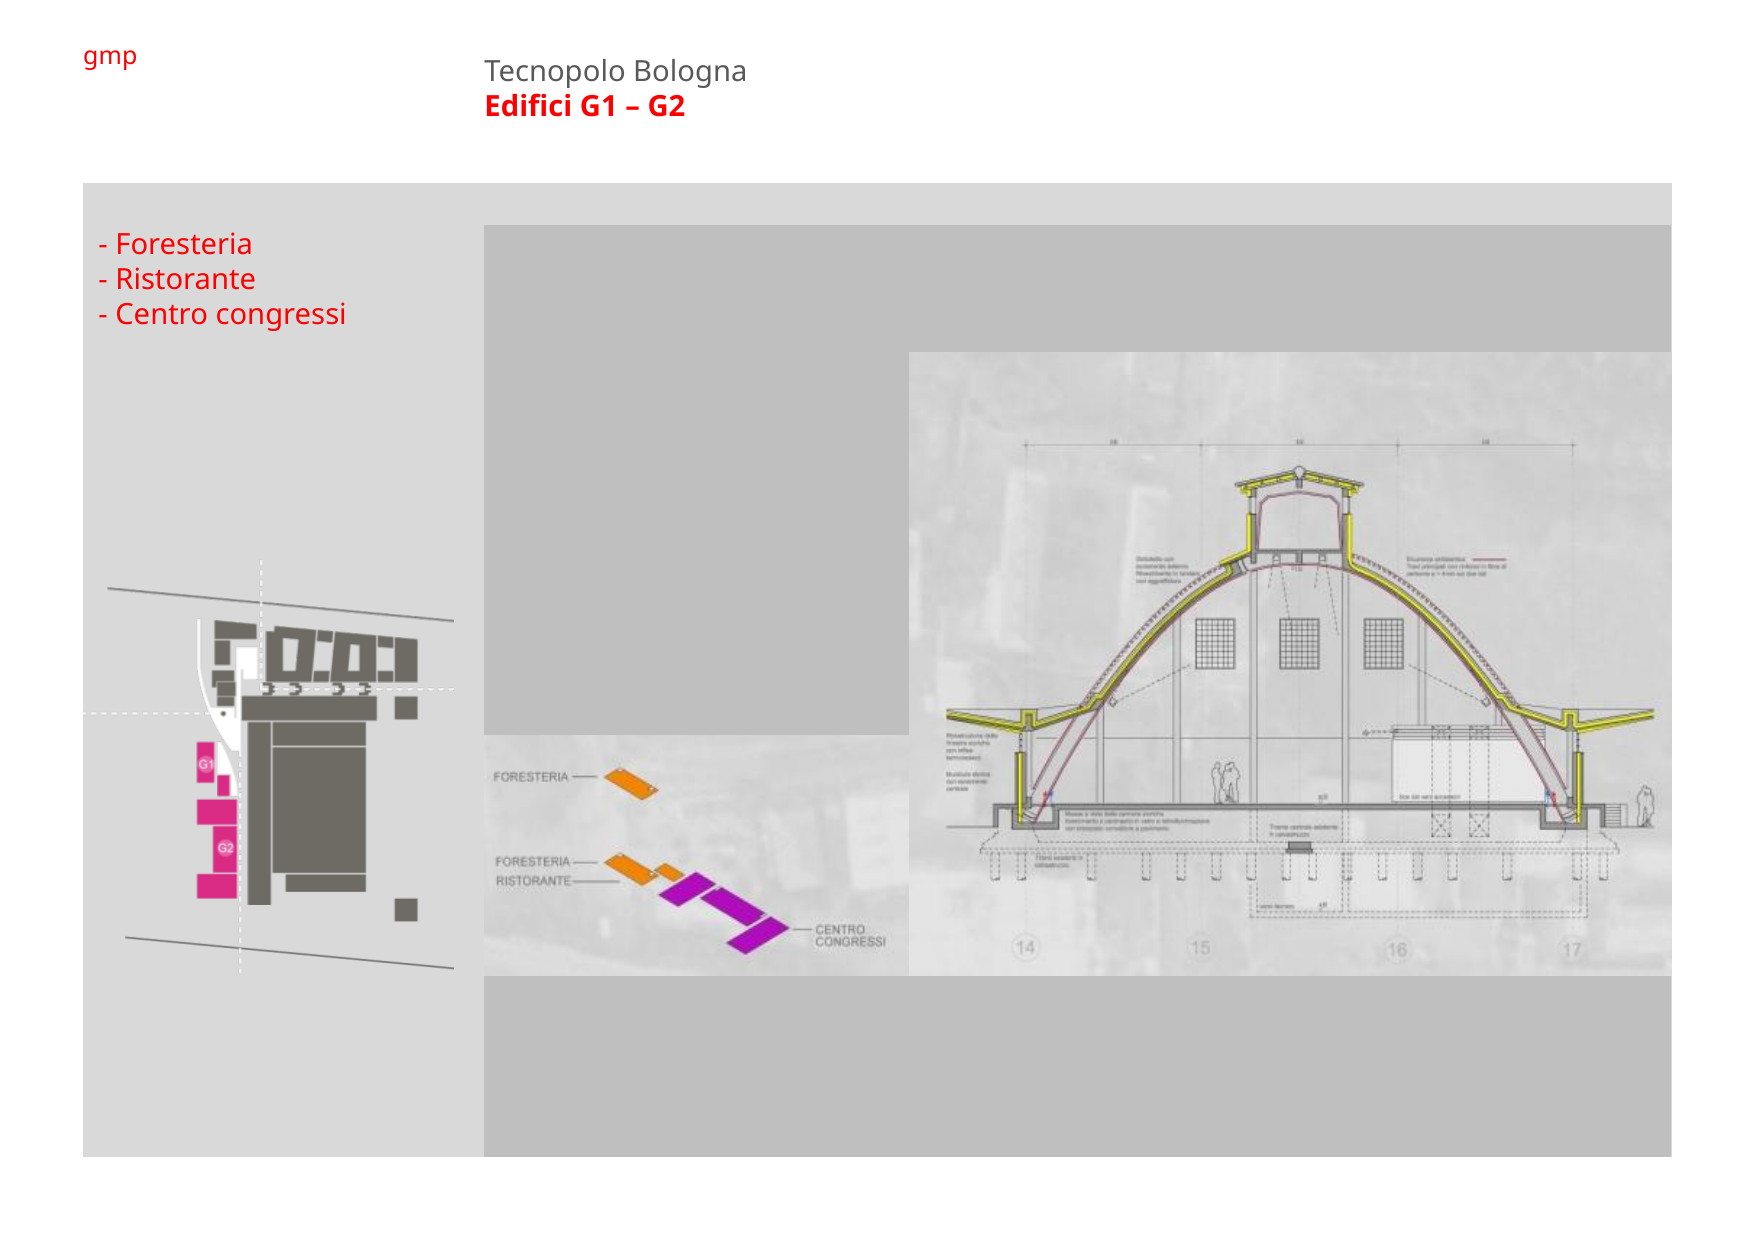

# Edifici G1 – G2
- Foresteria
- Ristorante
- Centro congressi